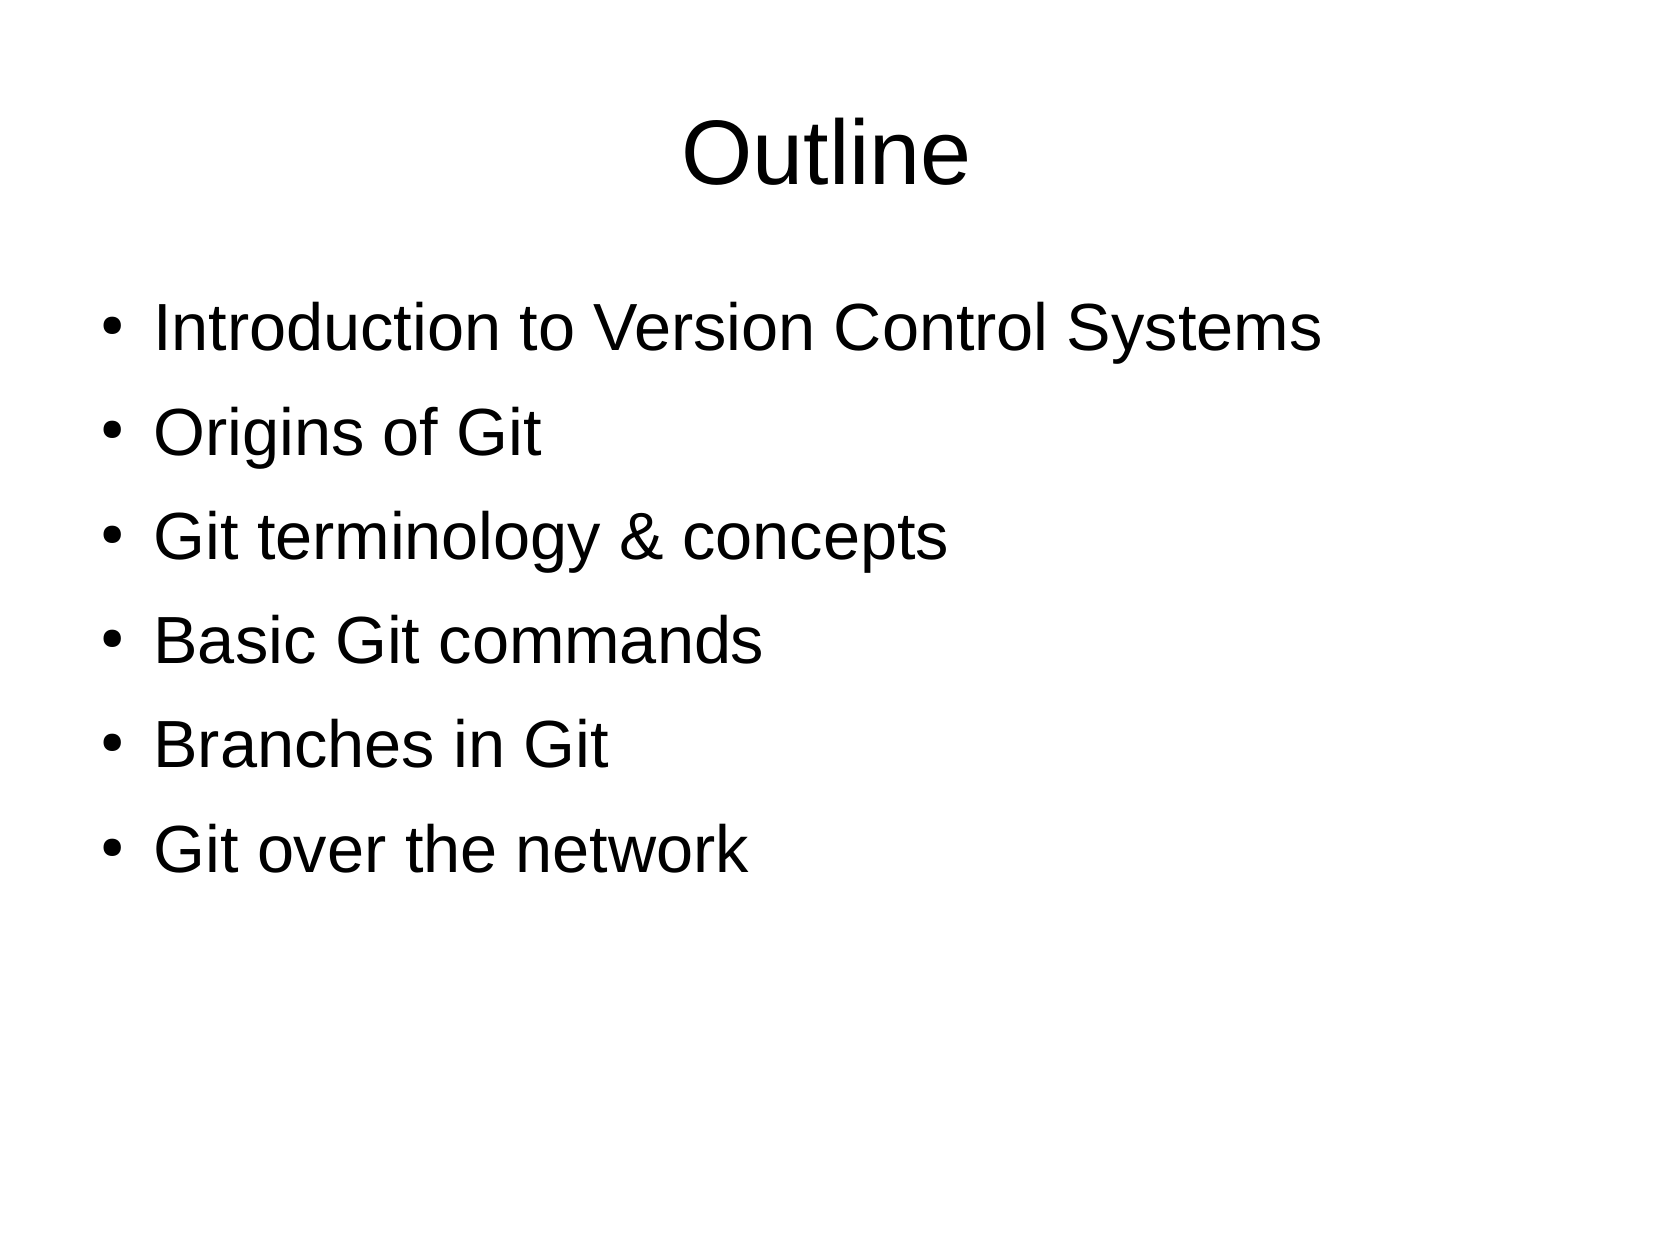

# Outline
Introduction to Version Control Systems
Origins of Git
Git terminology & concepts
Basic Git commands
Branches in Git
Git over the network